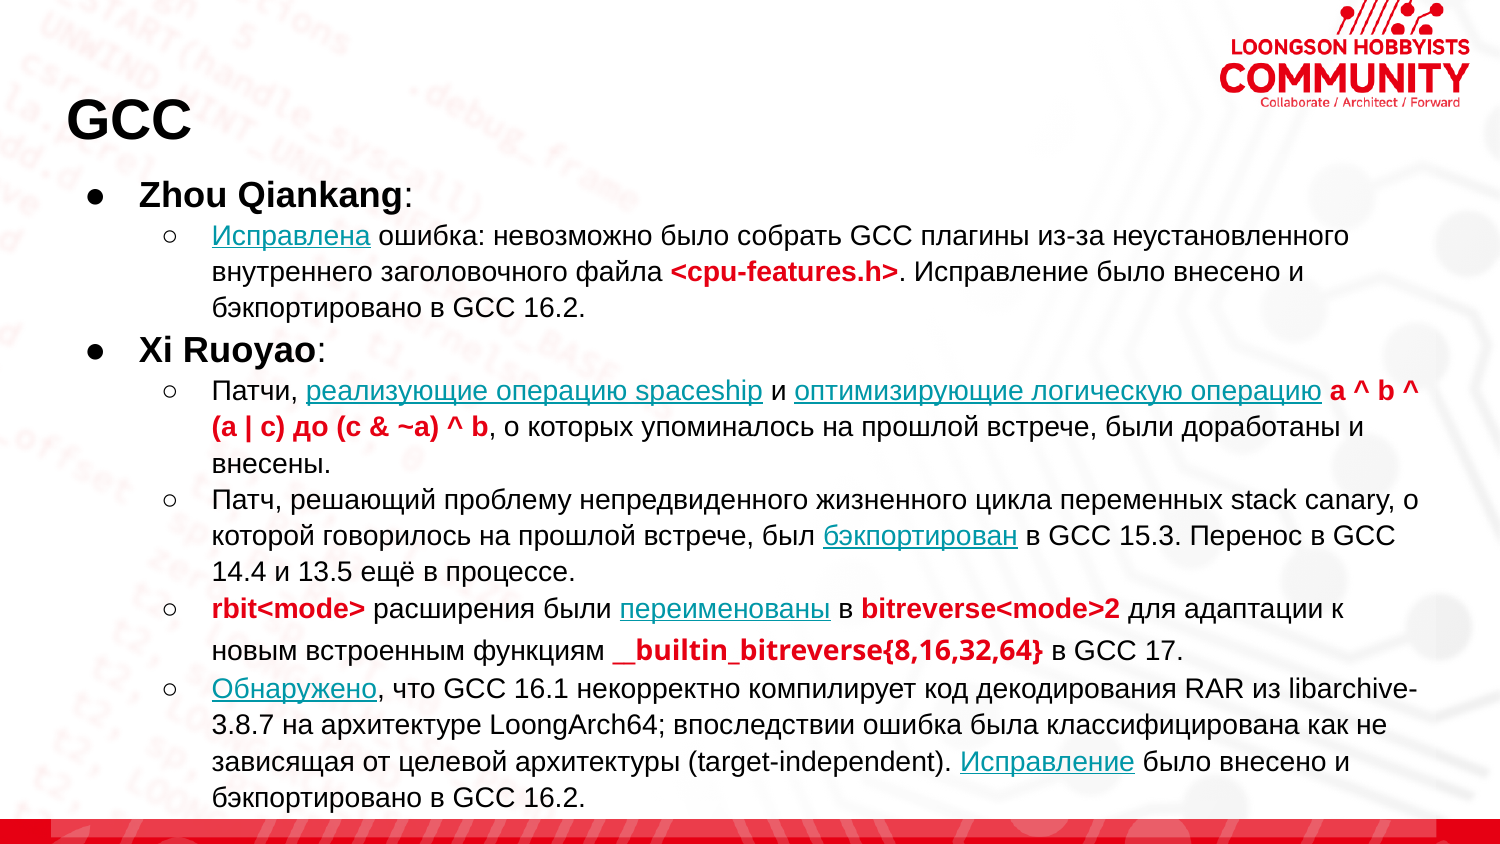

# GCC
Zhou Qiankang:
Исправлена ошибка: невозможно было собрать GCC плагины из-за неустановленного внутреннего заголовочного файла <cpu-features.h>. Исправление было внесено и бэкпортировано в GCC 16.2.
Xi Ruoyao:
Патчи, реализующие операцию spaceship и оптимизирующие логическую операцию a ^ b ^ (a | c) до (c & ~a) ^ b, о которых упоминалось на прошлой встрече, были доработаны и внесены.
Патч, решающий проблему непредвиденного жизненного цикла переменных stack canary, о которой говорилось на прошлой встрече, был бэкпортирован в GCC 15.3. Перенос в GCC 14.4 и 13.5 ещё в процессе.
rbit<mode> расширения были переименованы в bitreverse<mode>2 для адаптации к новым встроенным функциям __builtin_bitreverse{8,16,32,64} в GCC 17.
Обнаружено, что GCC 16.1 некорректно компилирует код декодирования RAR из libarchive-3.8.7 на архитектуре LoongArch64; впоследствии ошибка была классифицирована как не зависящая от целевой архитектуры (target-independent). Исправление было внесено и бэкпортировано в GCC 16.2.